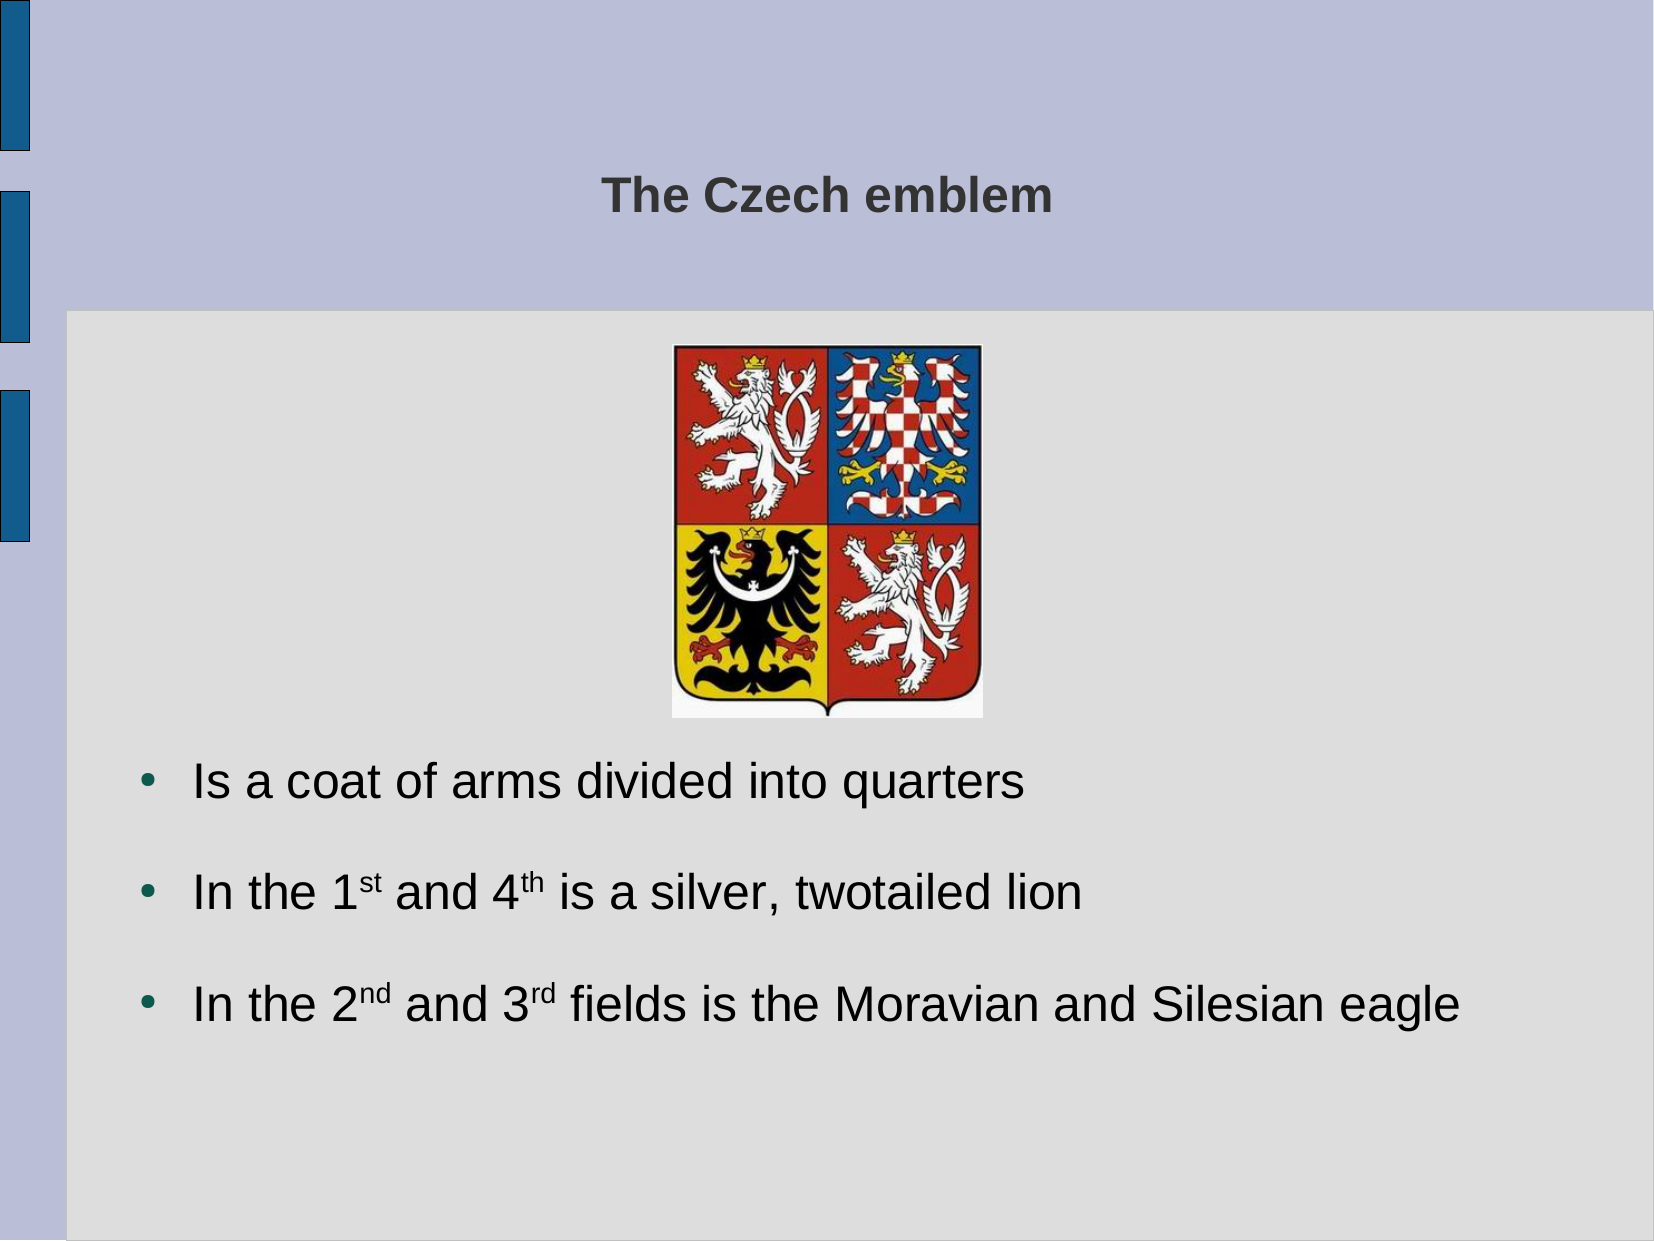

# The Czech emblem
Is a coat of arms divided into quarters
In the 1st and 4th is a silver, twotailed lion
In the 2nd and 3rd fields is the Moravian and Silesian eagle